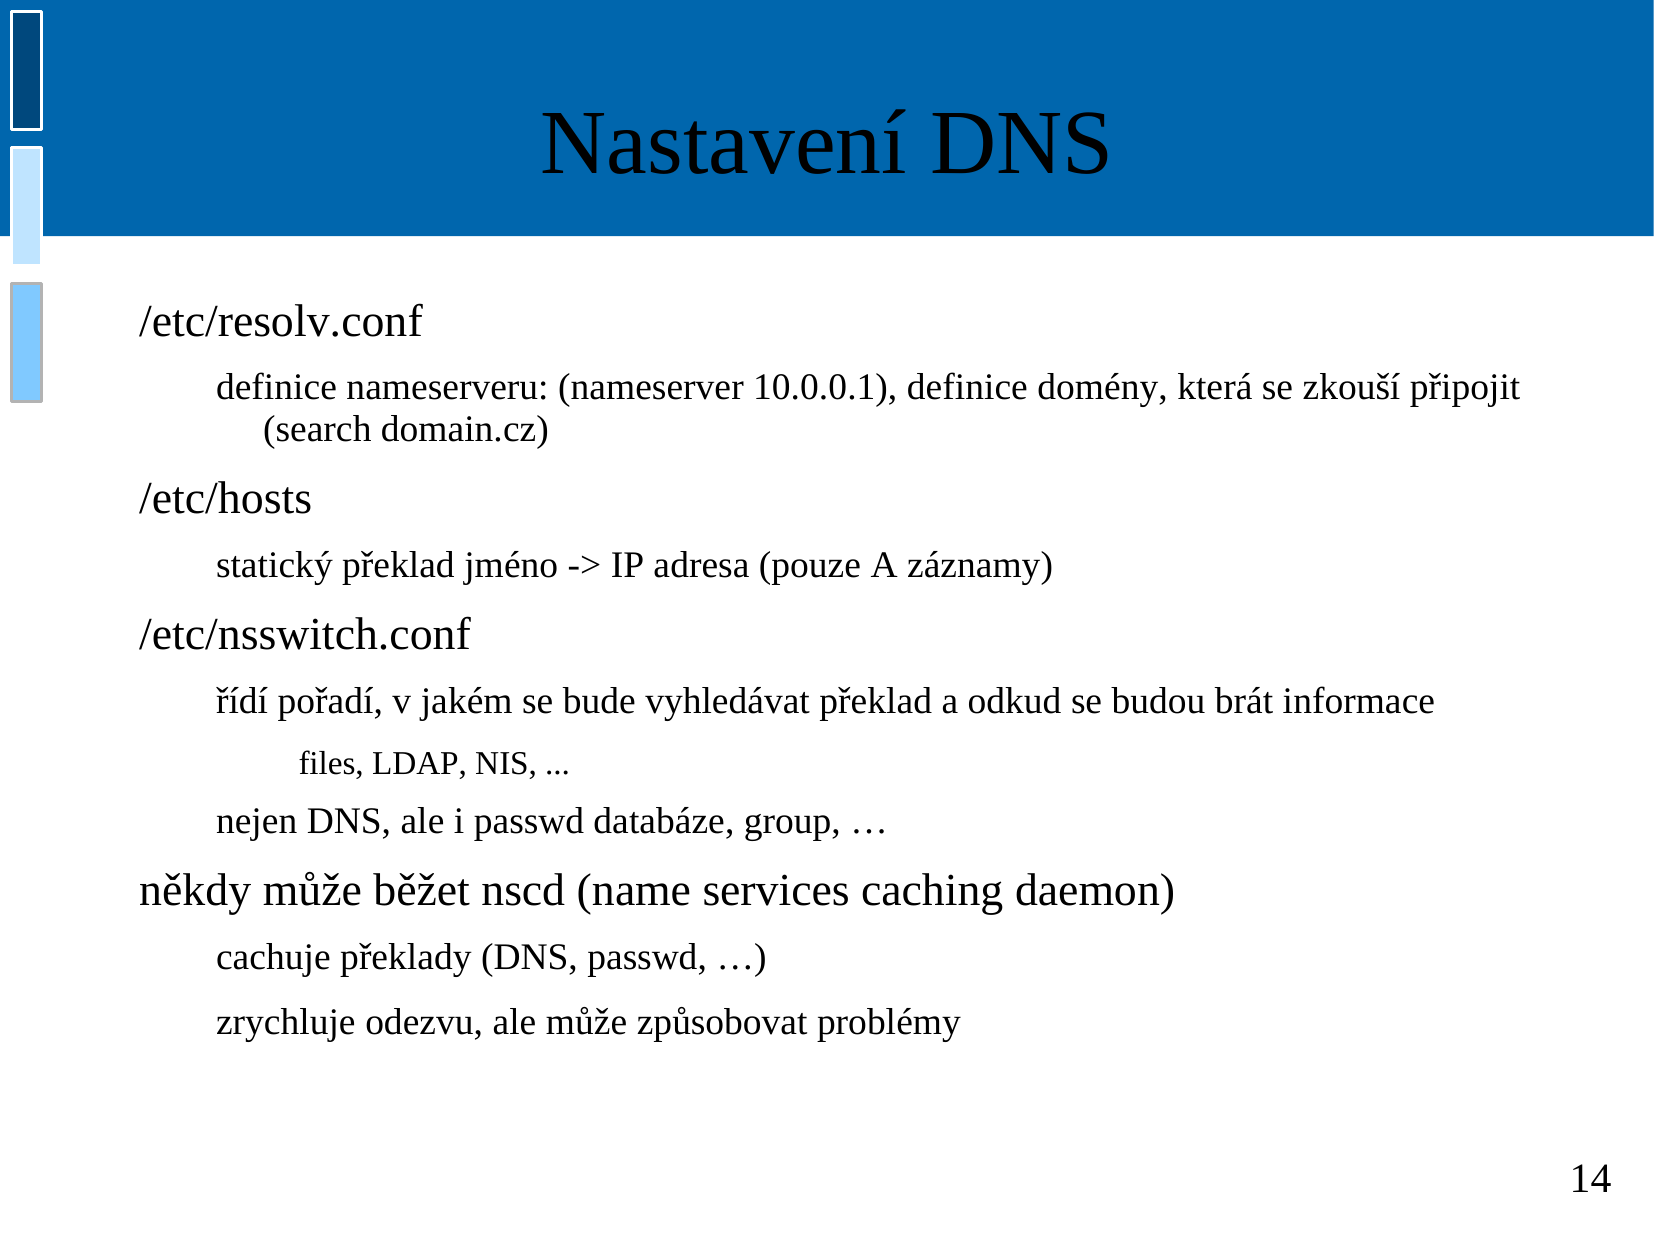

# Nastavení DNS
/etc/resolv.conf
definice nameserveru: (nameserver 10.0.0.1), definice domény, která se zkouší připojit (search domain.cz)
/etc/hosts
statický překlad jméno -> IP adresa (pouze A záznamy)
/etc/nsswitch.conf
řídí pořadí, v jakém se bude vyhledávat překlad a odkud se budou brát informace
files, LDAP, NIS, ...
nejen DNS, ale i passwd databáze, group, …
někdy může běžet nscd (name services caching daemon)
cachuje překlady (DNS, passwd, …)
zrychluje odezvu, ale může způsobovat problémy